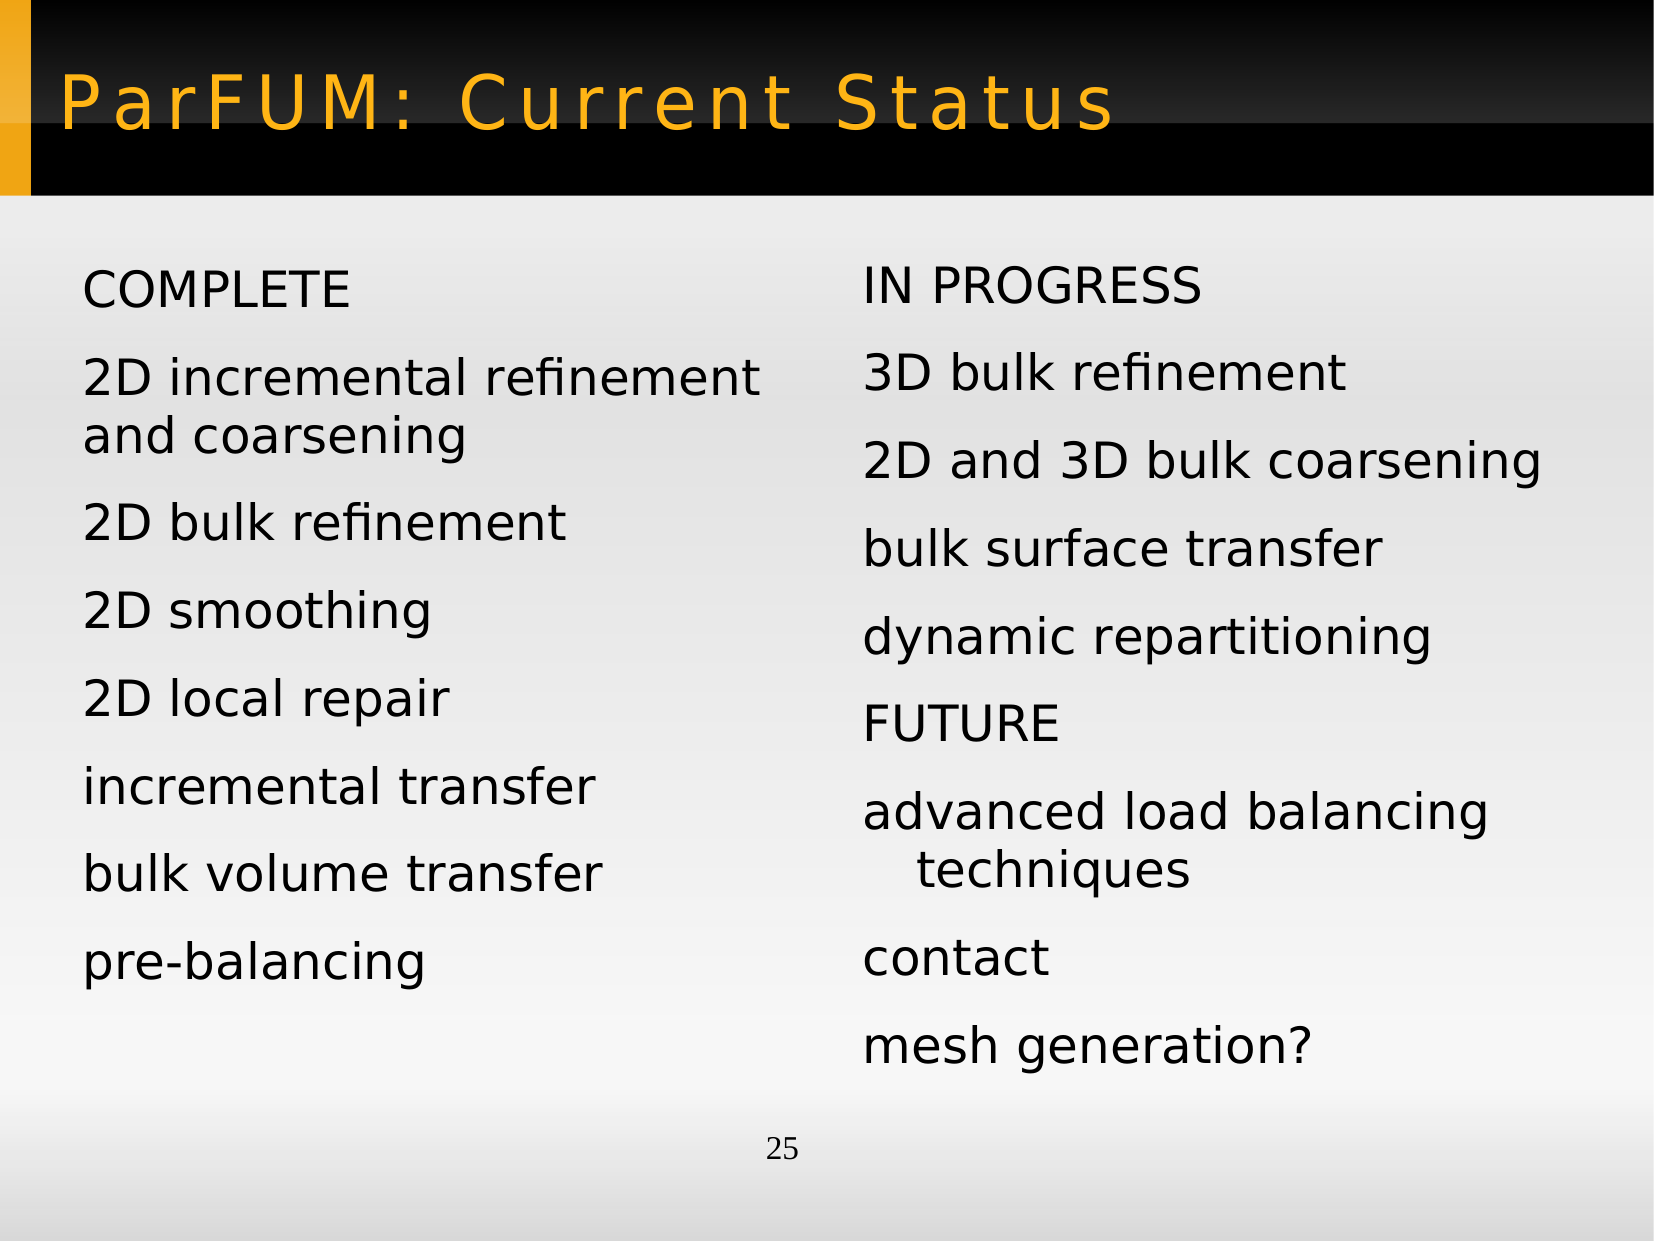

# ParFUM: Current Status
IN PROGRESS
3D bulk refinement
2D and 3D bulk coarsening
bulk surface transfer
dynamic repartitioning
FUTURE
advanced load balancing techniques
contact
mesh generation?
COMPLETE
2D incremental refinement and coarsening
2D bulk refinement
2D smoothing
2D local repair
incremental transfer
bulk volume transfer
pre-balancing
25